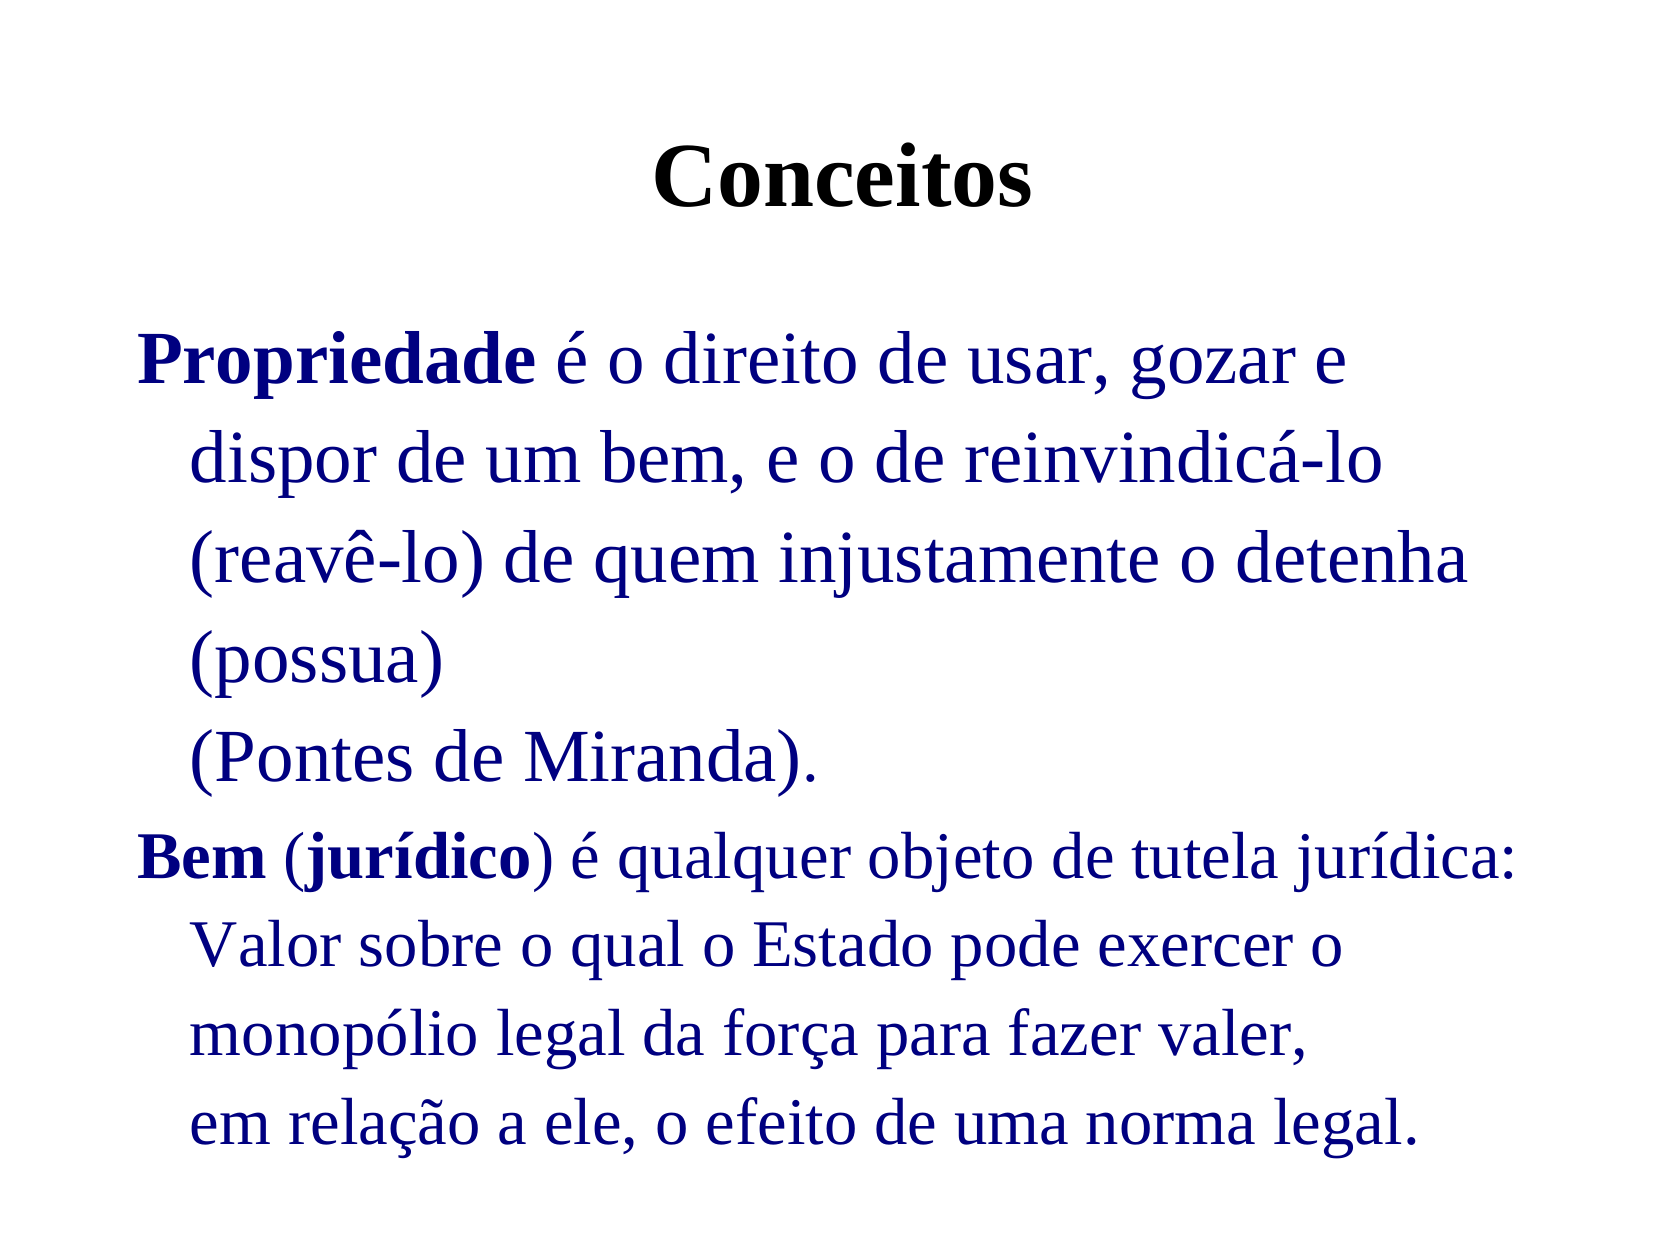

# Conceitos
Propriedade é o direito de usar, gozar e dispor de um bem, e o de reinvindicá-lo (reavê-lo) de quem injustamente o detenha (possua)
(Pontes de Miranda).
Bem (jurídico) é qualquer objeto de tutela jurídica: Valor sobre o qual o Estado pode exercer o monopólio legal da força para fazer valer,
em relação a ele, o efeito de uma norma legal.